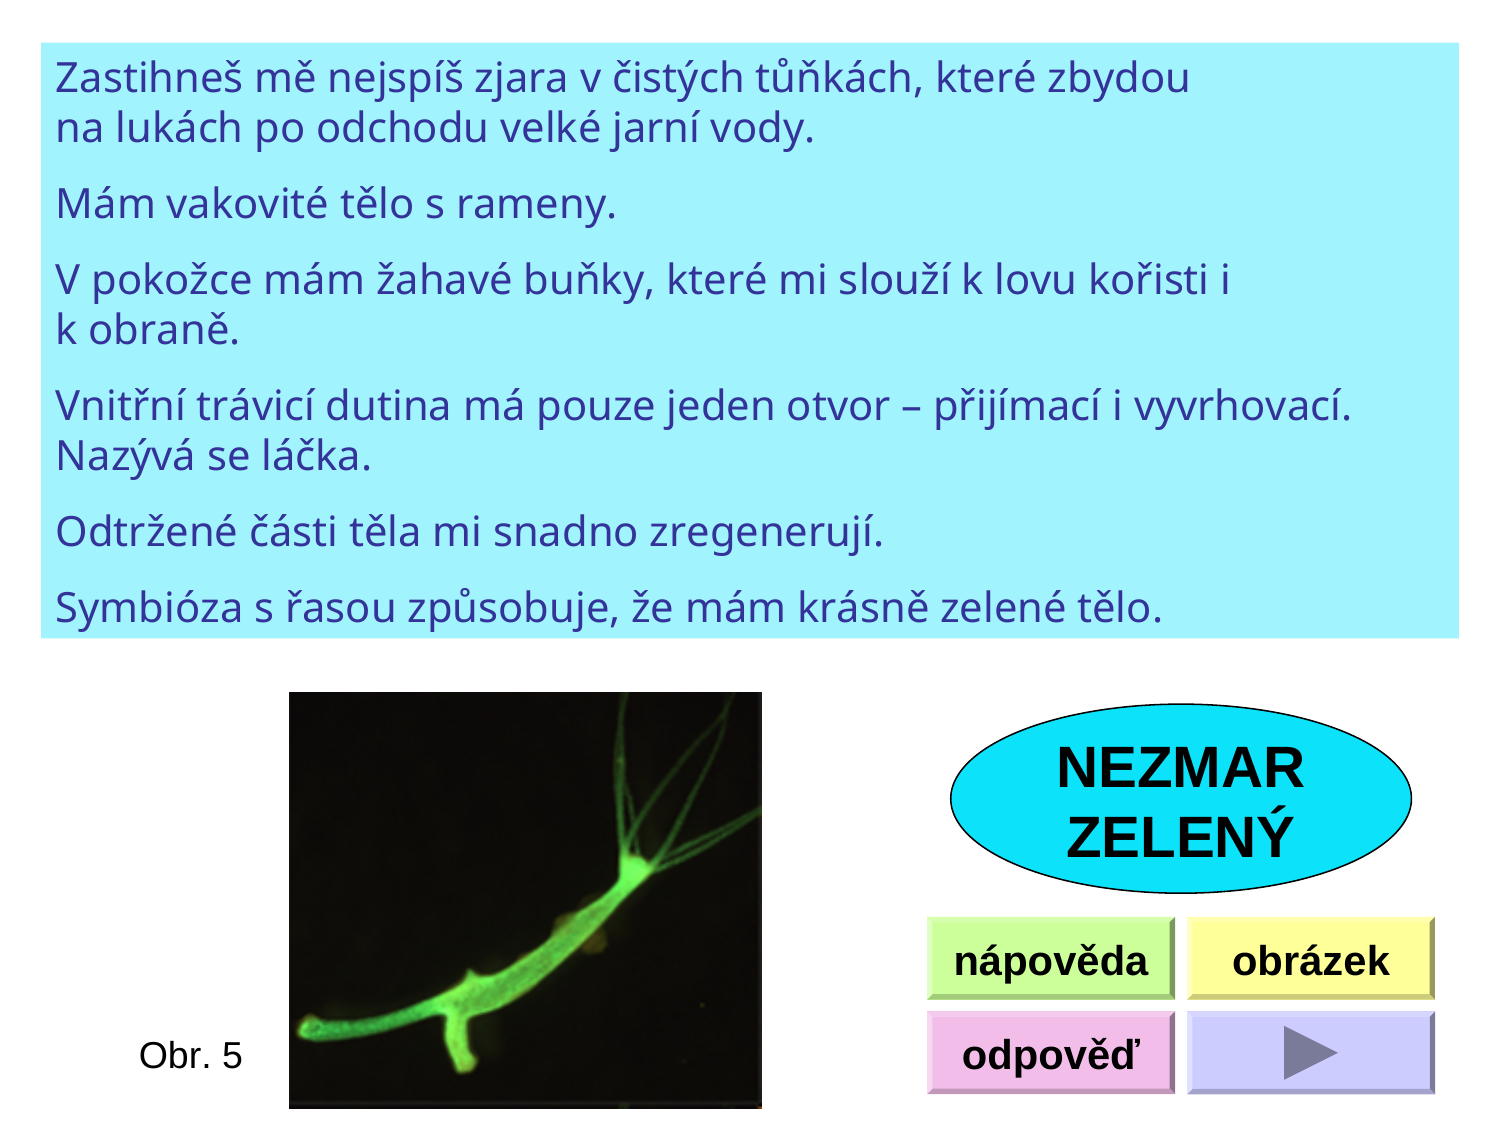

Zastihneš mě nejspíš zjara v čistých tůňkách, které zbydou
na lukách po odchodu velké jarní vody.
Mám vakovité tělo s rameny.
V pokožce mám žahavé buňky, které mi slouží k lovu kořisti i
k obraně.
Vnitřní trávicí dutina má pouze jeden otvor – přijímací i vyvrhovací. Nazývá se láčka.
Odtržené části těla mi snadno zregenerují.
Symbióza s řasou způsobuje, že mám krásně zelené tělo.
NEZMAR
ZELENÝ
nápověda
obrázek
odpověď
Obr. 5